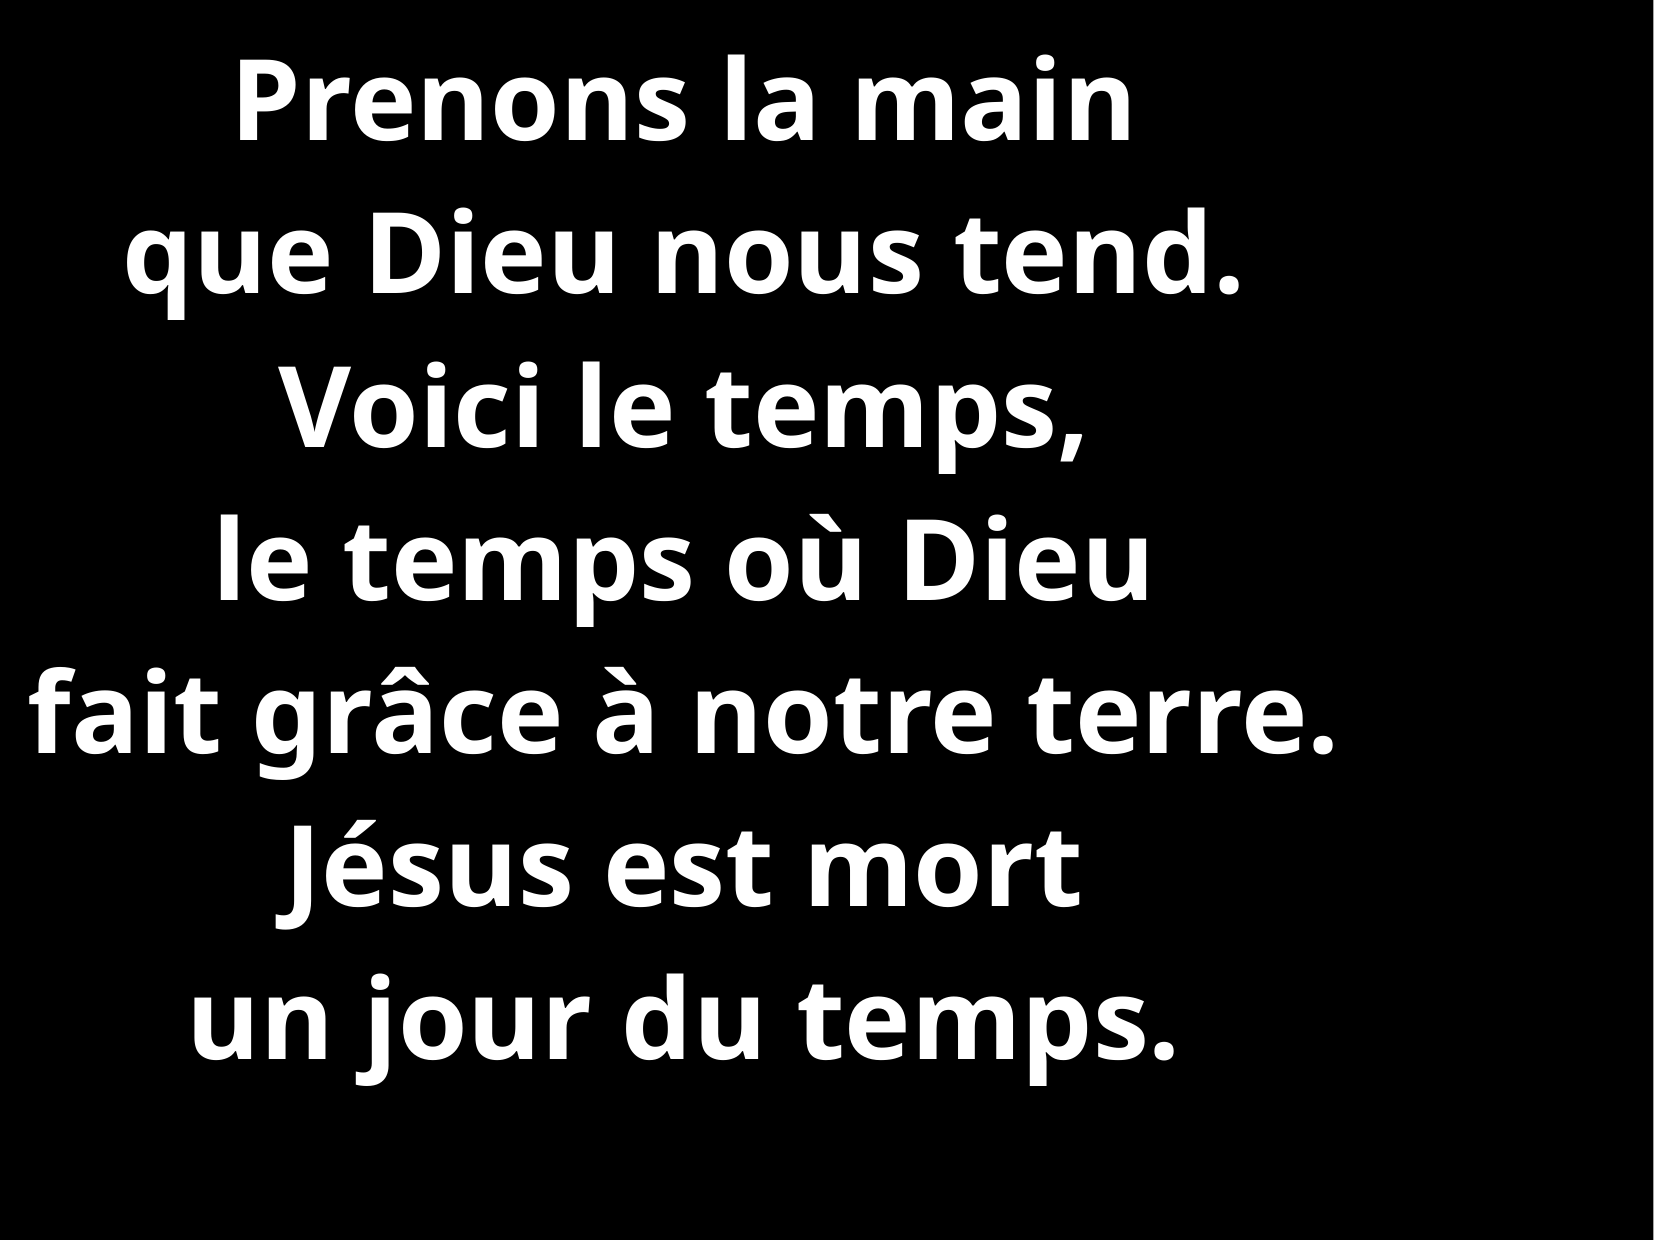

Prenons la main
que Dieu nous tend.
Voici le temps,
le temps où Dieu
fait grâce à notre terre.
Jésus est mort
un jour du temps.